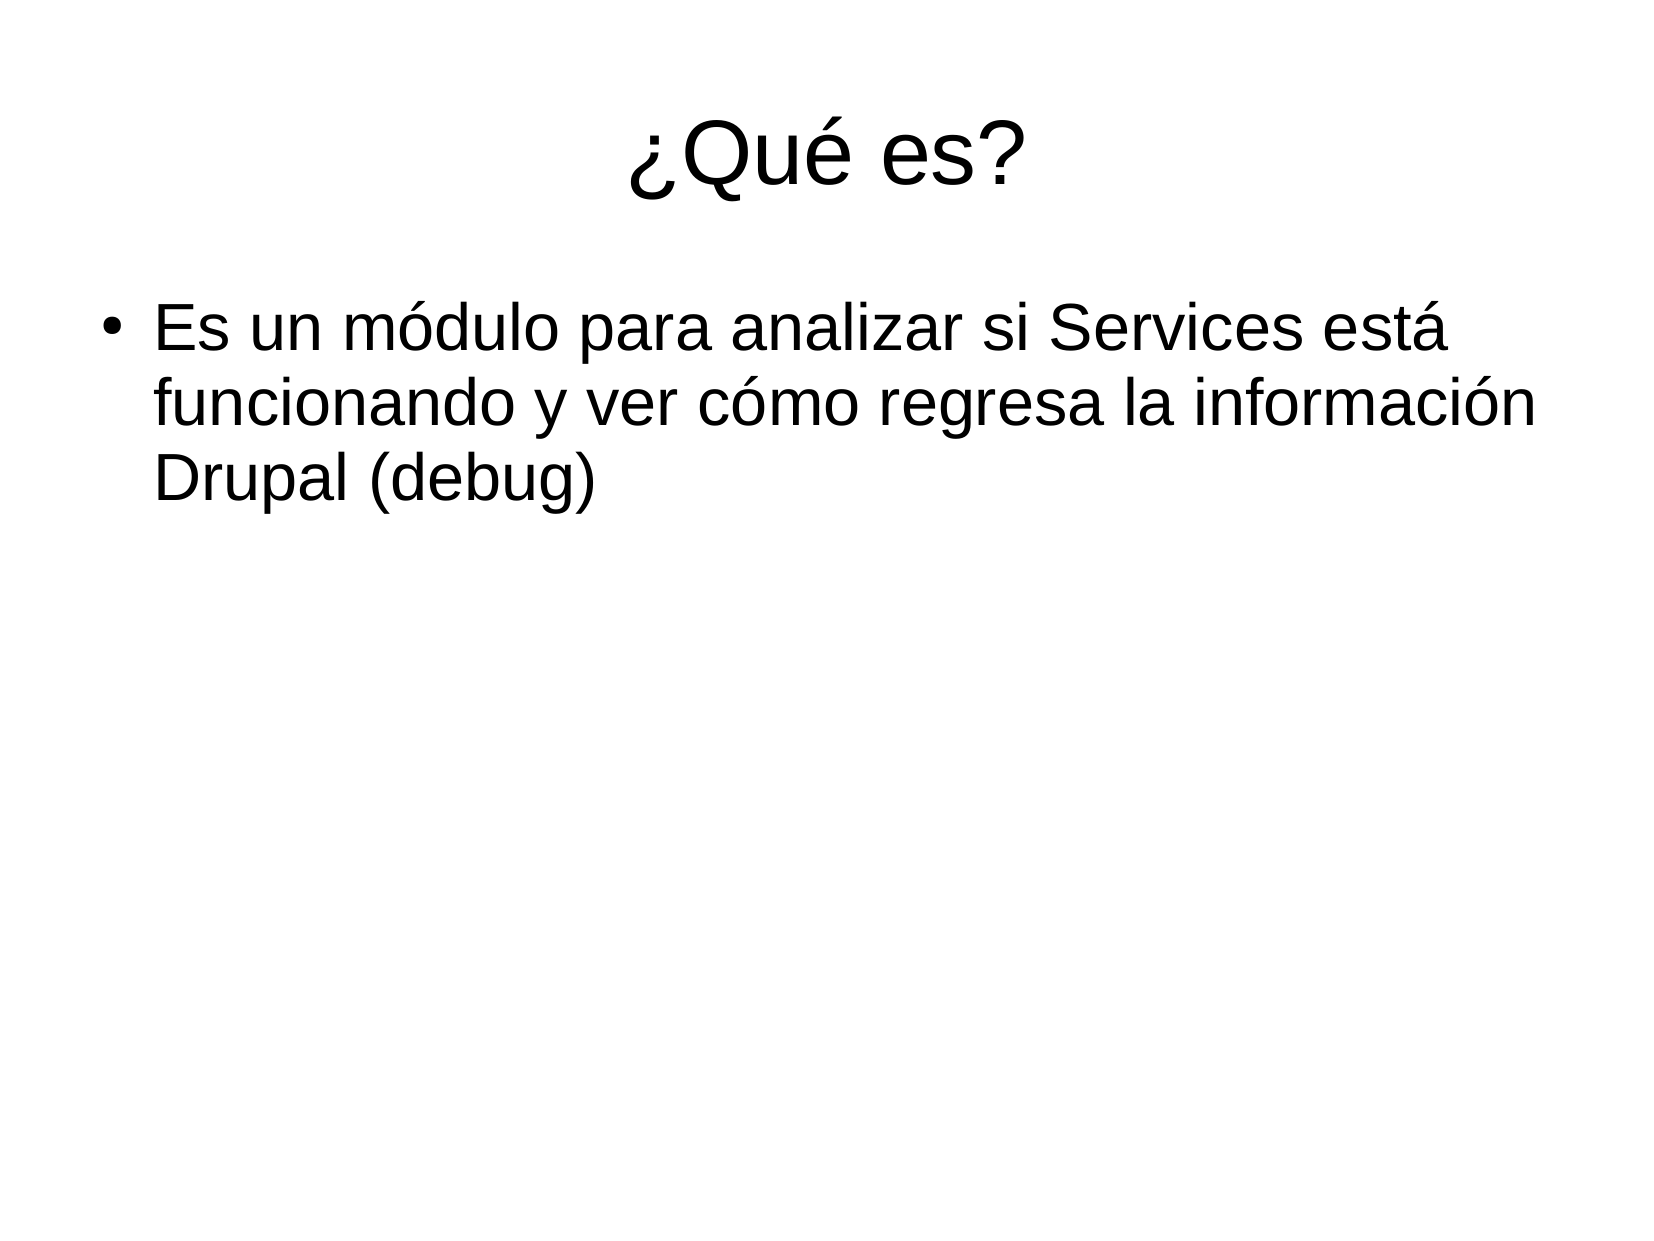

# ¿Qué es?
Es un módulo para analizar si Services está funcionando y ver cómo regresa la información Drupal (debug)